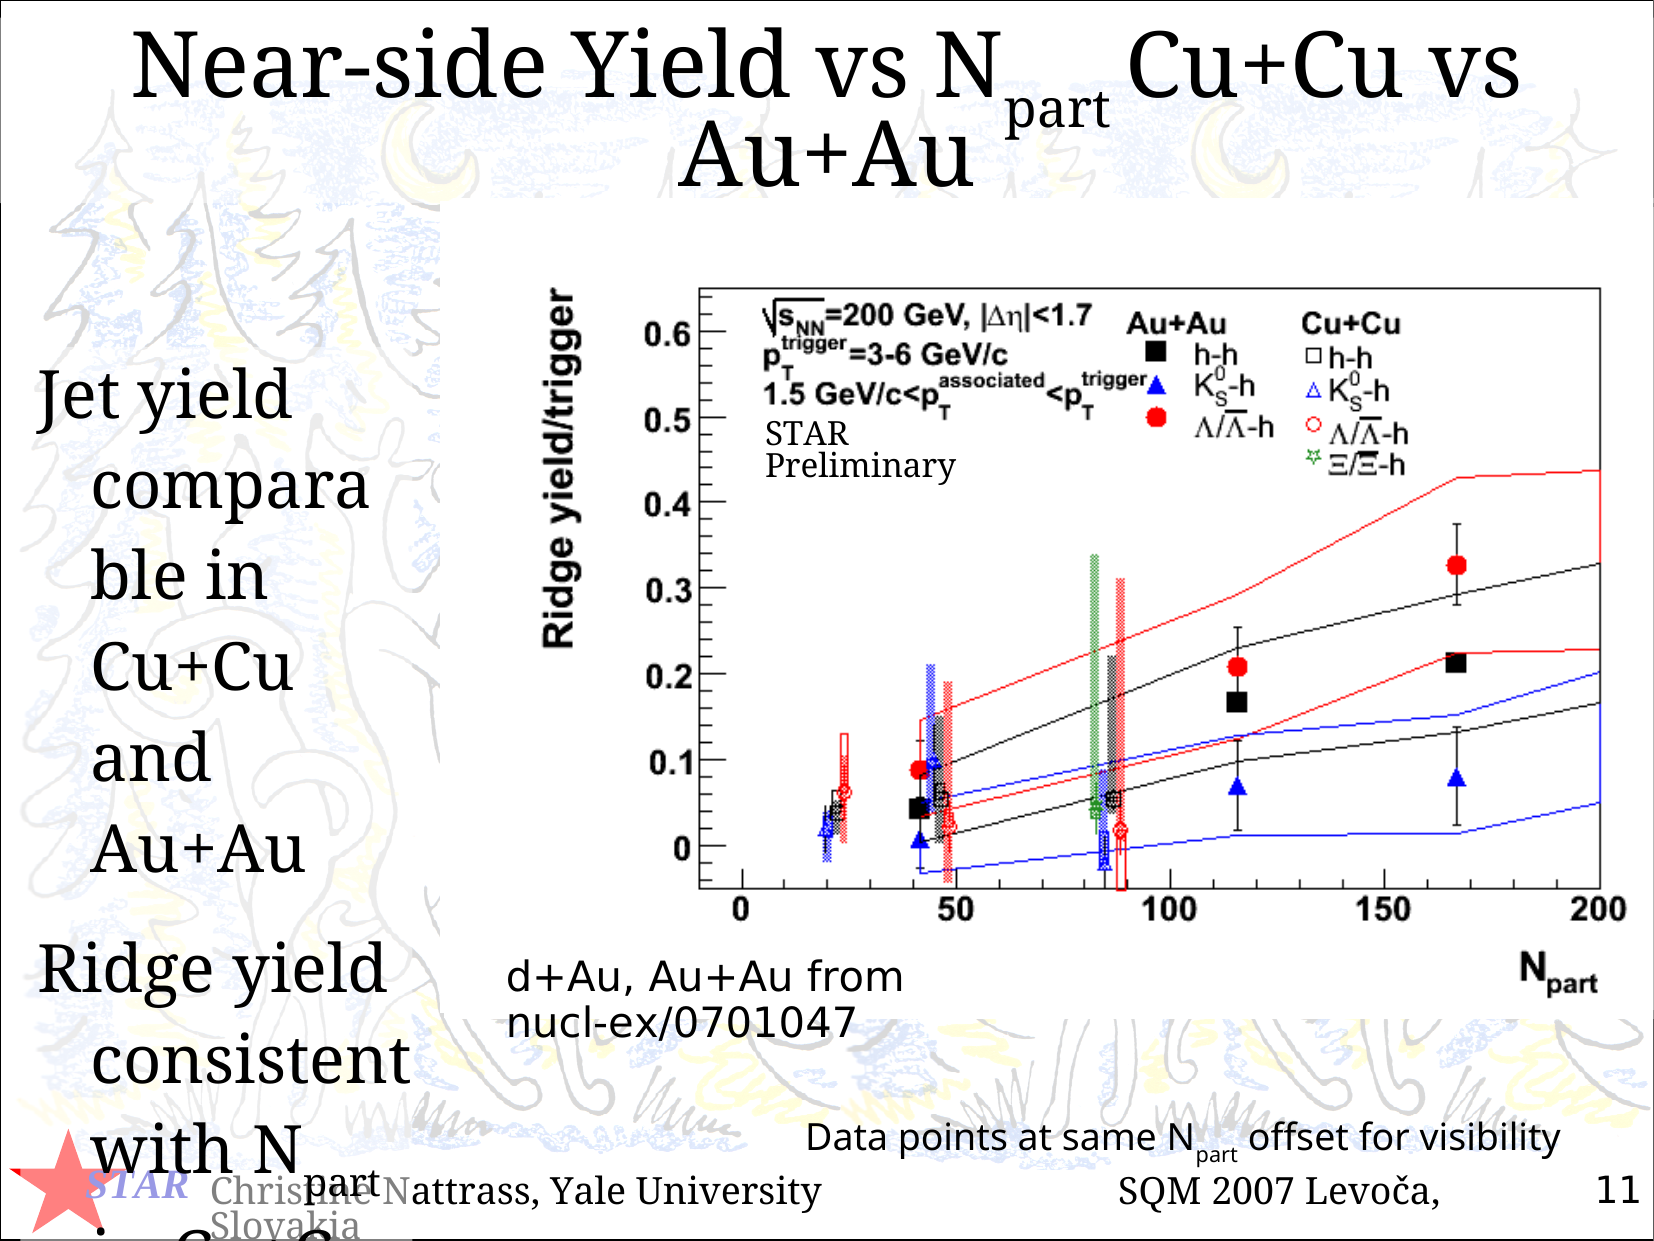

# Near-side Yield vs Npart Cu+Cu vs Au+Au
STAR Preliminary
Jet yield comparable in Cu+Cu and Au+Au
Ridge yield consistent with Npart in Cu+Cu and Au+Au
d+Au, Au+Au from nucl-ex/0701047
Data points at same Npart offset for visibility